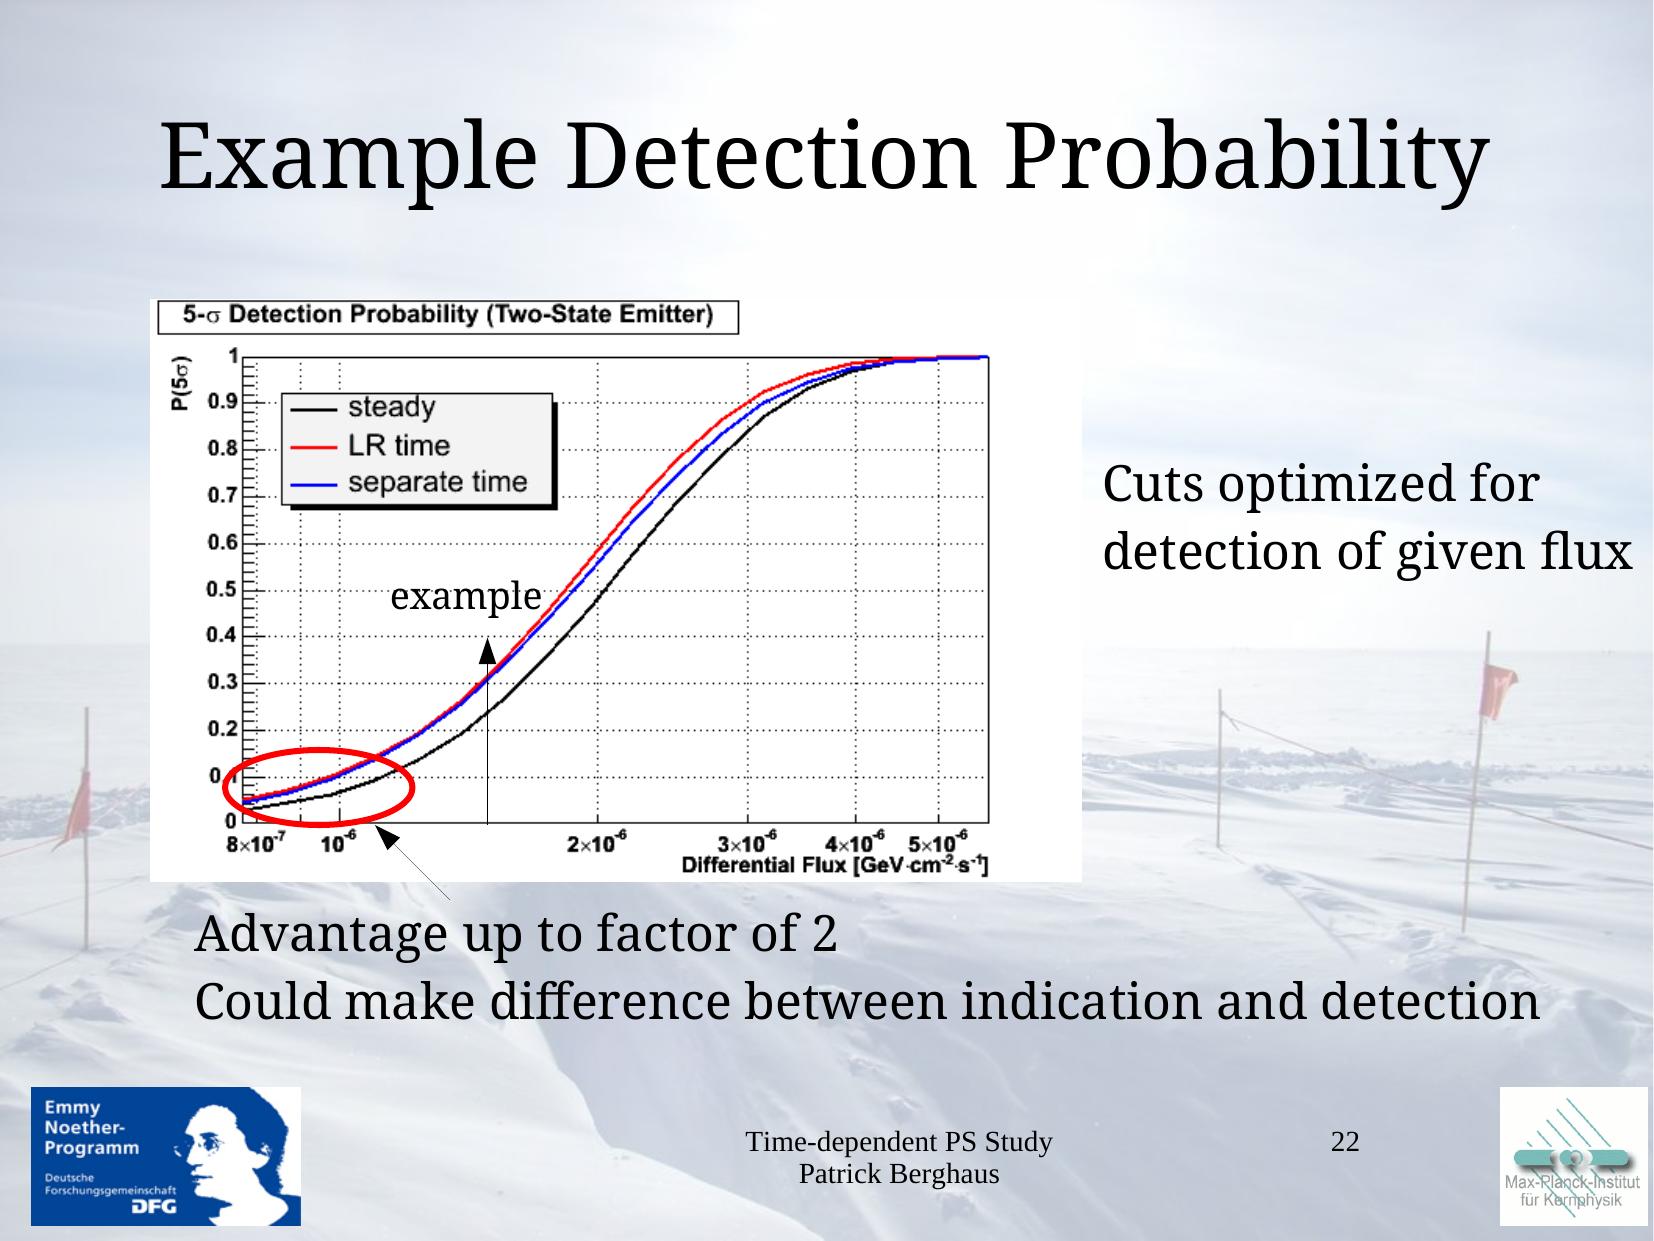

# Example Detection Probability
Cuts optimized for
detection of given flux
example
Advantage up to factor of 2
Could make difference between indication and detection
22